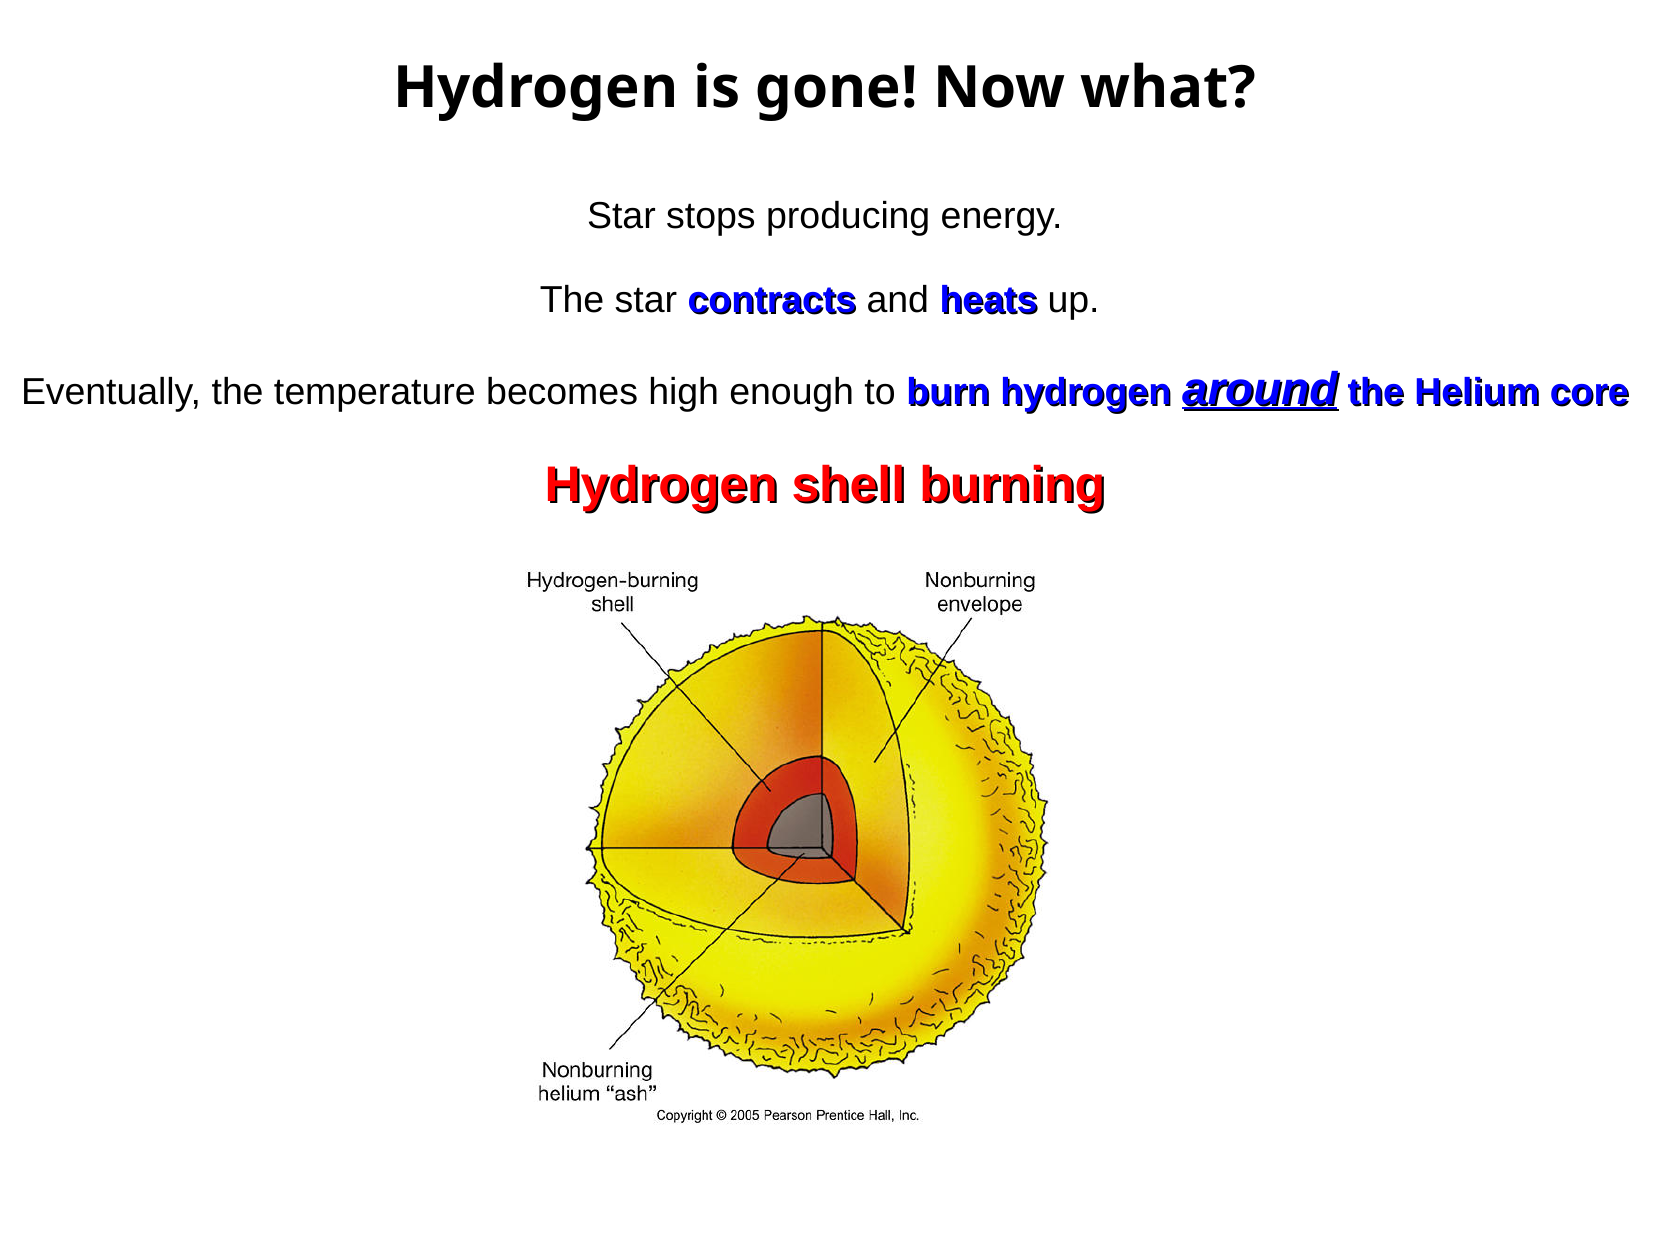

Hydrogen is gone! Now what?
Star stops producing energy.
The star contracts and heats up.
Eventually, the temperature becomes high enough to burn hydrogen around the Helium core
Hydrogen shell burning